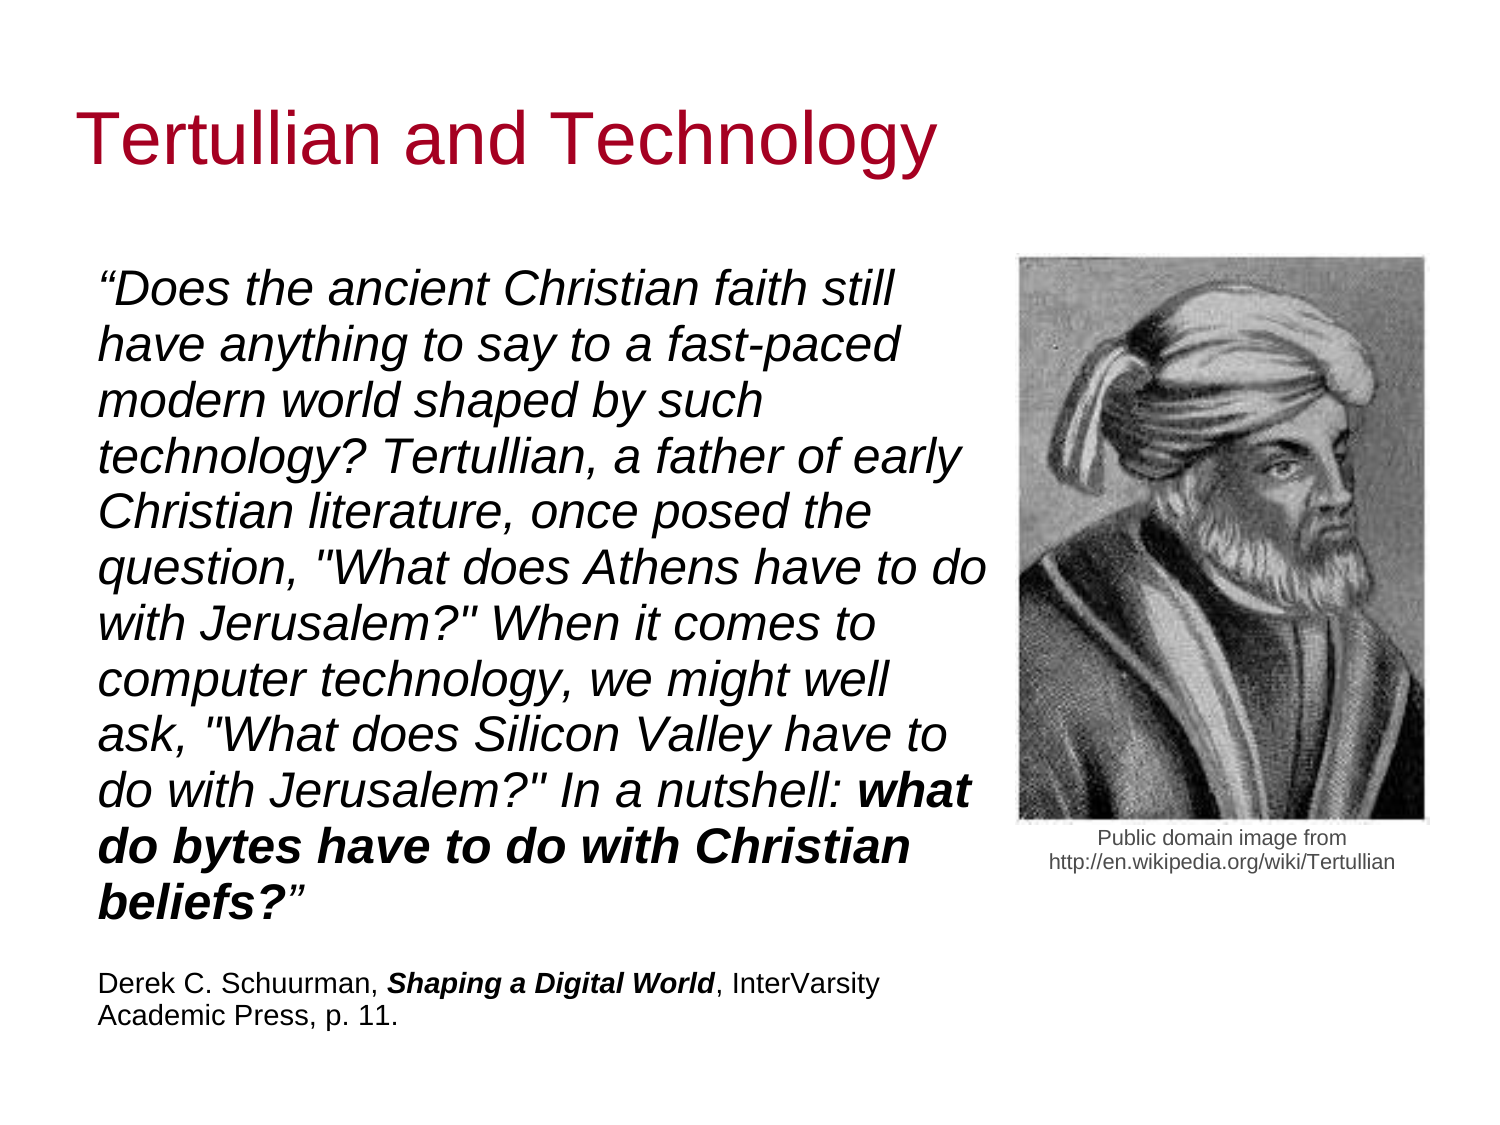

# Tertullian and Technology
“Does the ancient Christian faith still have anything to say to a fast-paced modern world shaped by such technology? Tertullian, a father of early Christian literature, once posed the question, "What does Athens have to do with Jerusalem?" When it comes to computer technology, we might well ask, "What does Silicon Valley have to do with Jerusalem?" In a nutshell: what do bytes have to do with Christian beliefs?”
Derek C. Schuurman, Shaping a Digital World, InterVarsity Academic Press, p. 11.
Public domain image from http://en.wikipedia.org/wiki/Tertullian